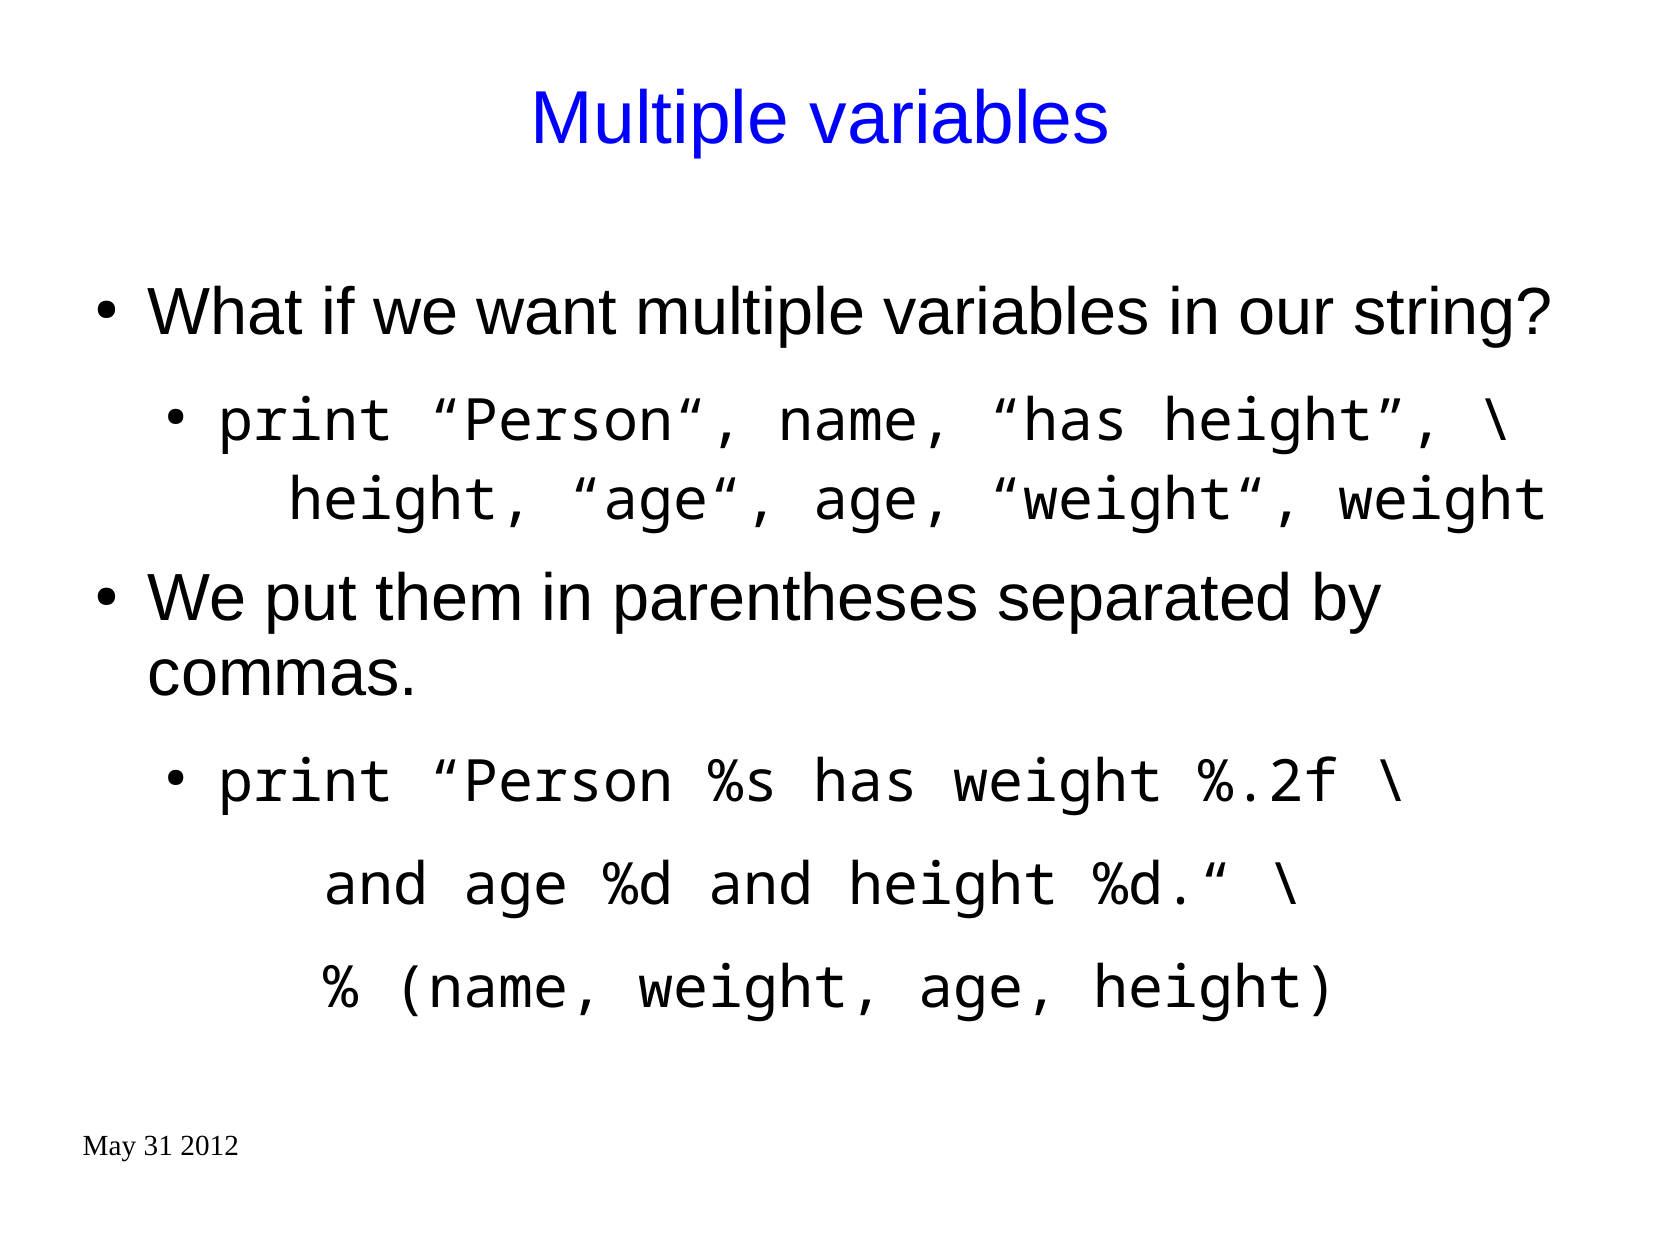

# Multiple variables
What if we want multiple variables in our string?
print “Person“, name, “has height”, \ height, “age“, age, “weight“, weight
We put them in parentheses separated by commas.
print “Person %s has weight %.2f \
 and age %d and height %d.“ \
 % (name, weight, age, height)
May 31 2012